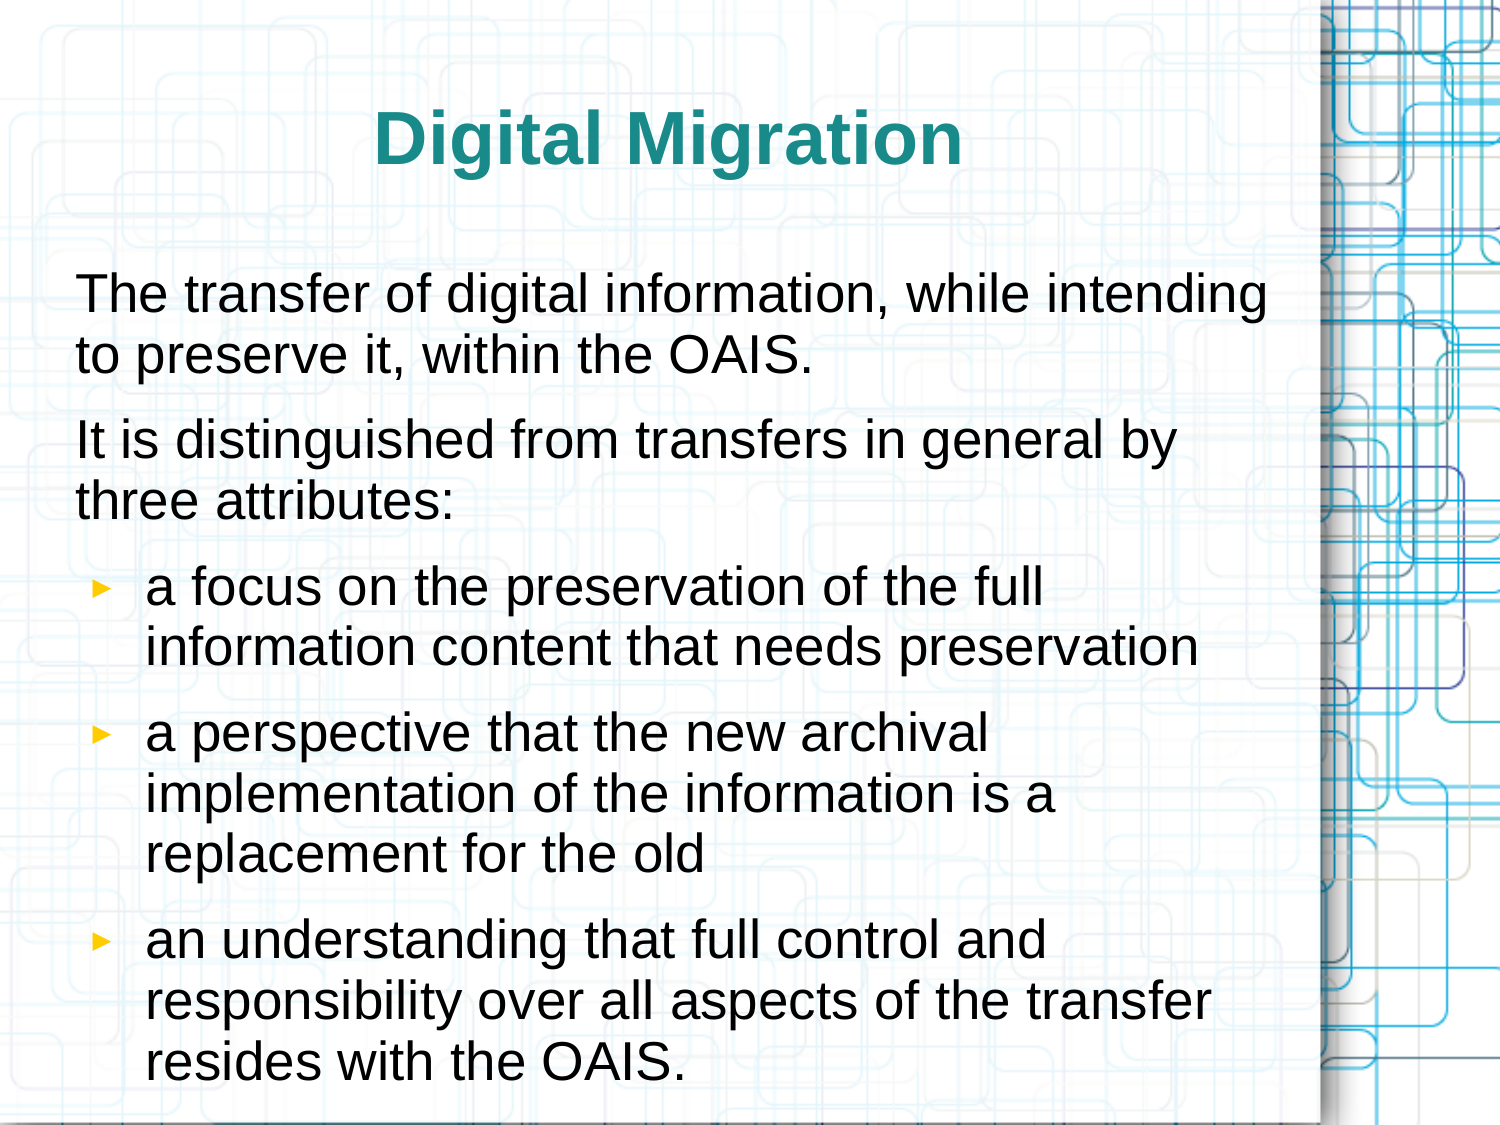

# Digital Migration
The transfer of digital information, while intending to preserve it, within the OAIS.
It is distinguished from transfers in general by three attributes:
a focus on the preservation of the full information content that needs preservation
a perspective that the new archival implementation of the information is a replacement for the old
an understanding that full control and responsibility over all aspects of the transfer resides with the OAIS.